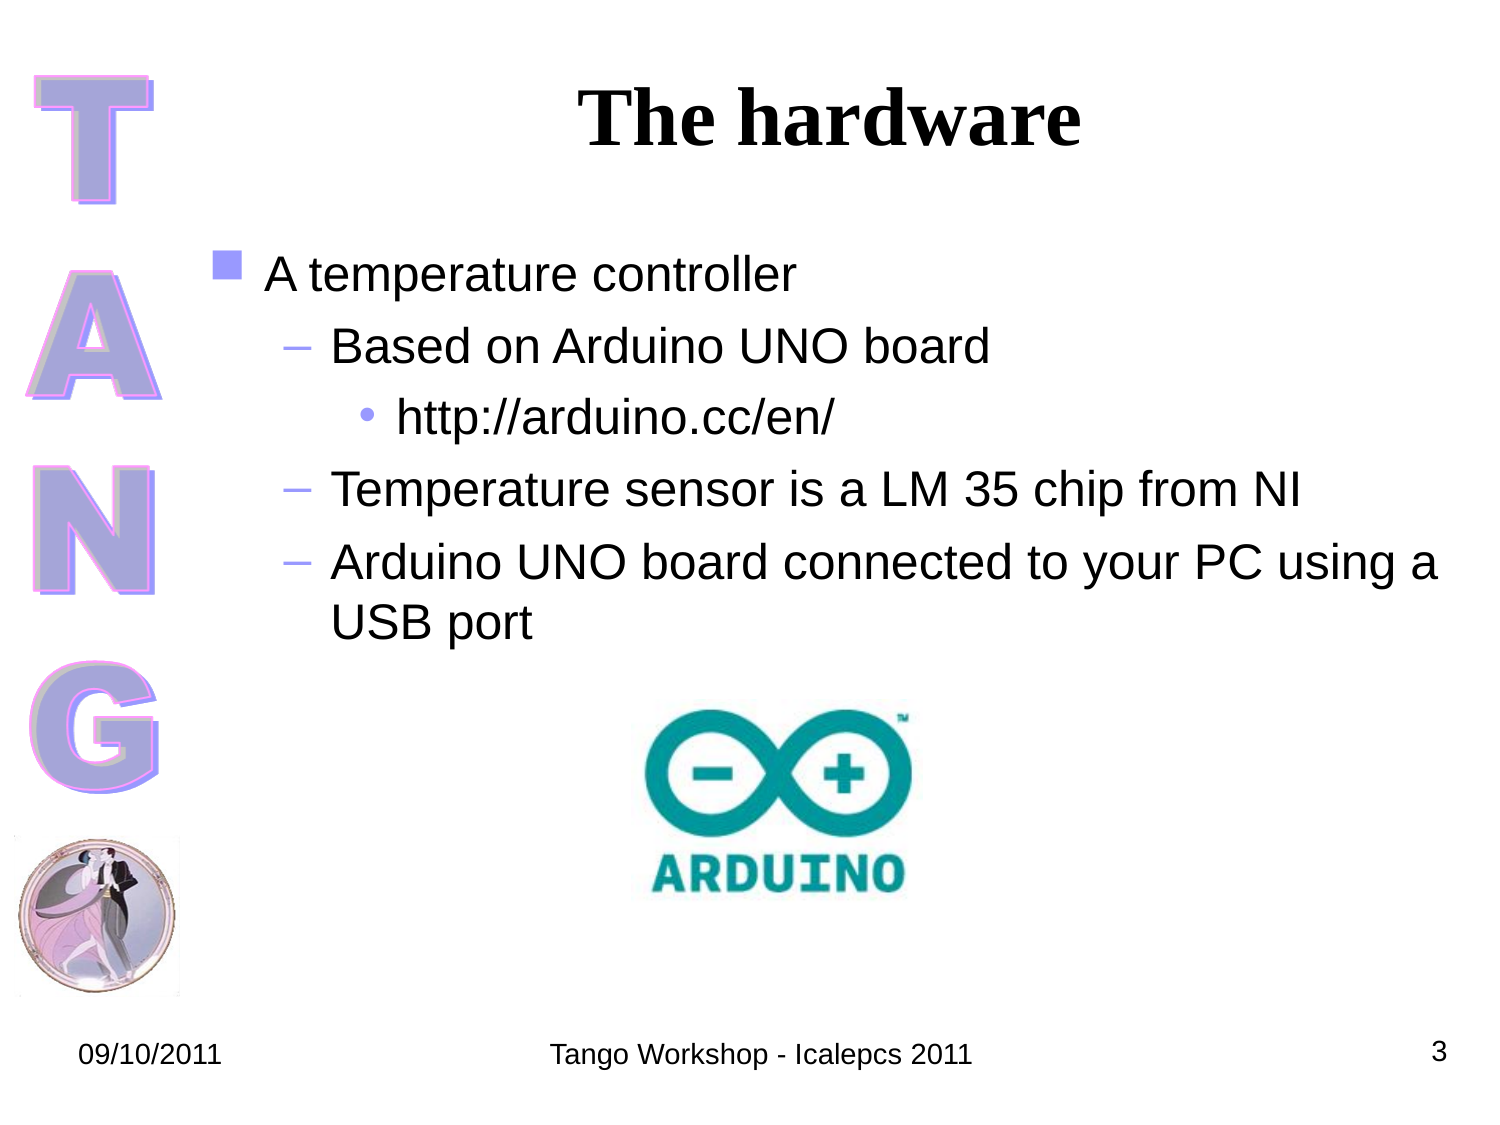

# The hardware
A temperature controller
Based on Arduino UNO board
http://arduino.cc/en/
Temperature sensor is a LM 35 chip from NI
Arduino UNO board connected to your PC using a USB port
3
09/10/2011
Tango workshop - Icalepcs 2011